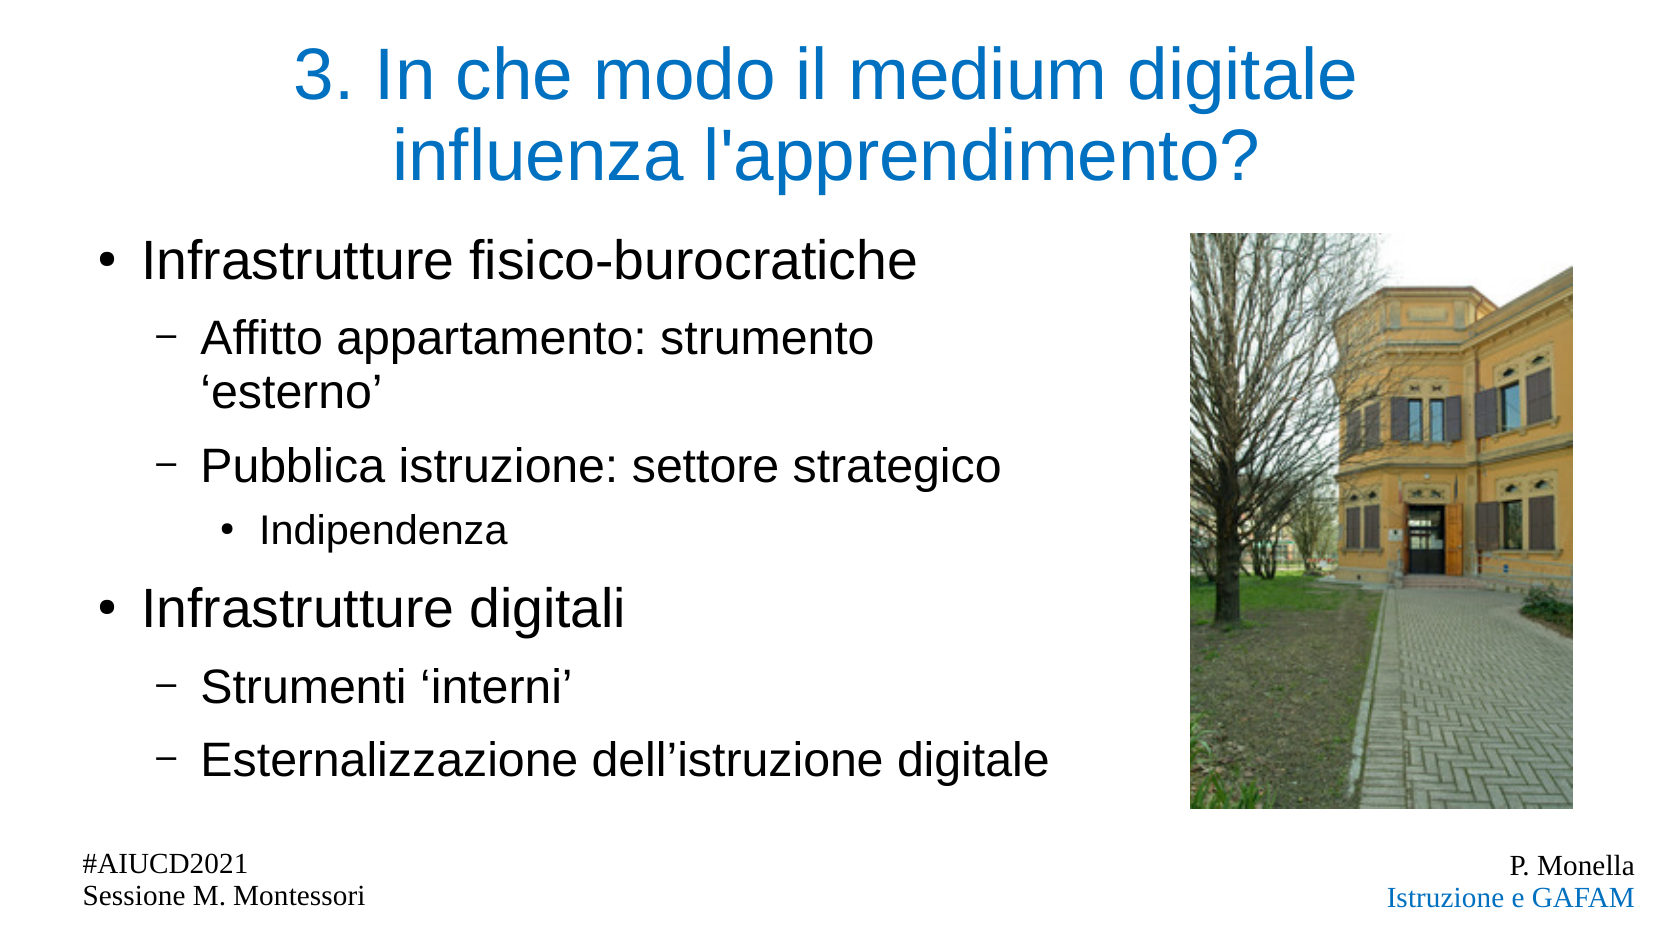

# 3. In che modo il medium digitale influenza l'apprendimento?
Infrastrutture fisico-burocratiche
Affitto appartamento: strumento ‘esterno’
Pubblica istruzione: settore strategico
Indipendenza
Infrastrutture digitali
Strumenti ‘interni’
Esternalizzazione dell’istruzione digitale
P. Monella
Istruzione e GAFAM